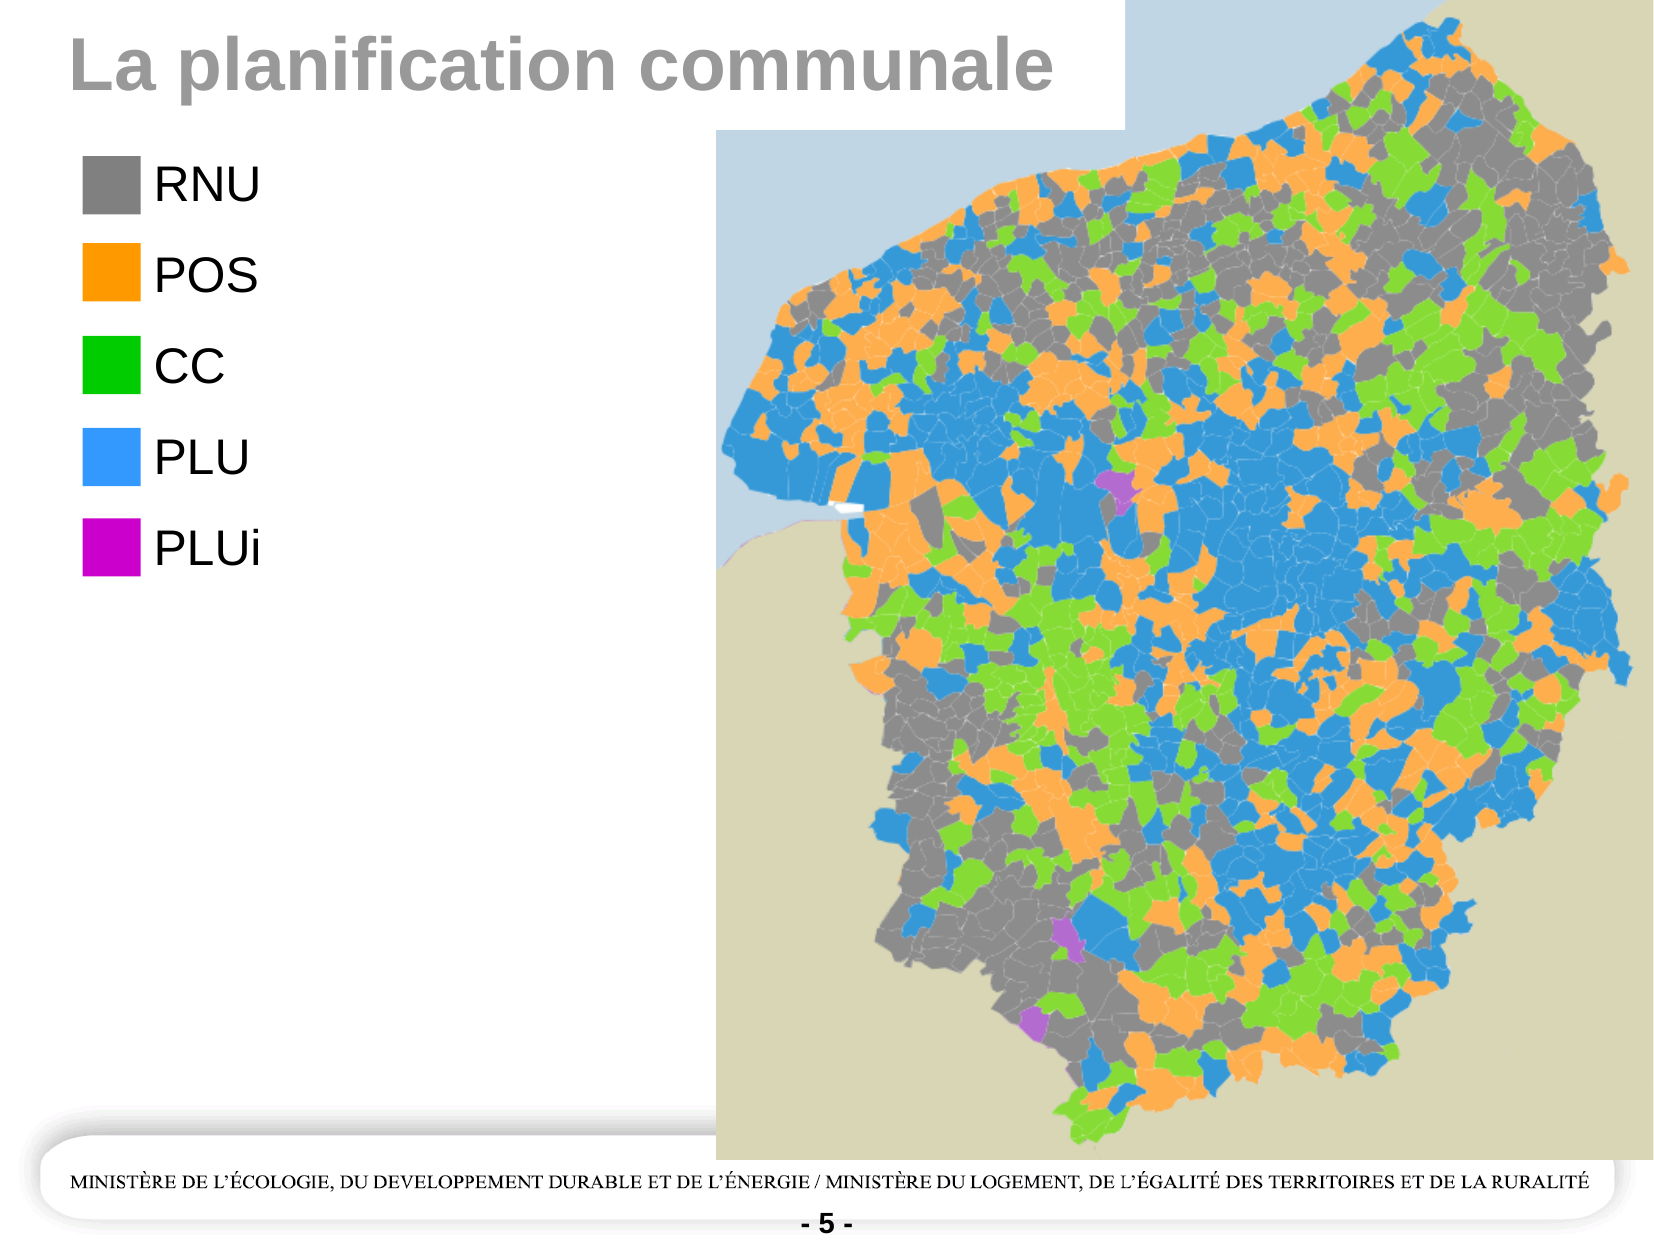

La planification communale
# RNU
POS
CC
PLU
PLUi